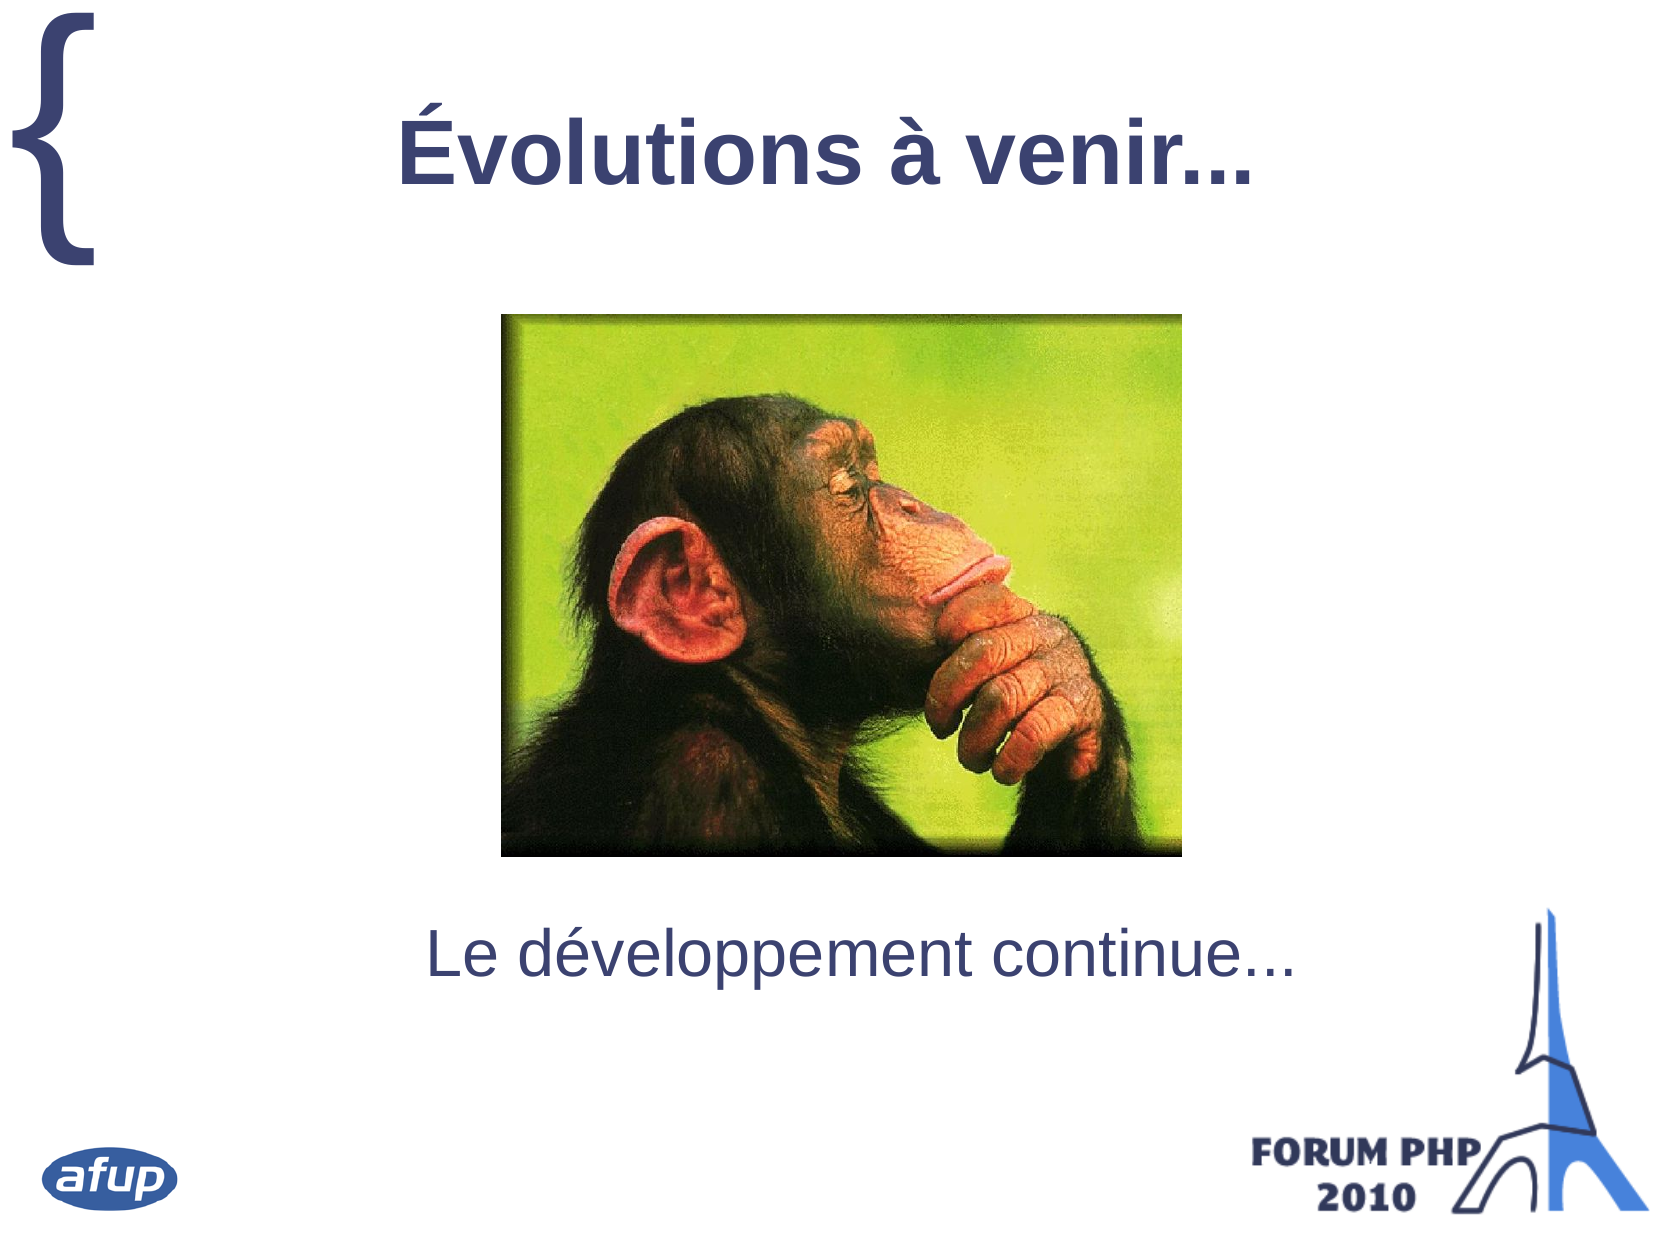

# Évolutions à venir...
Le développement continue...